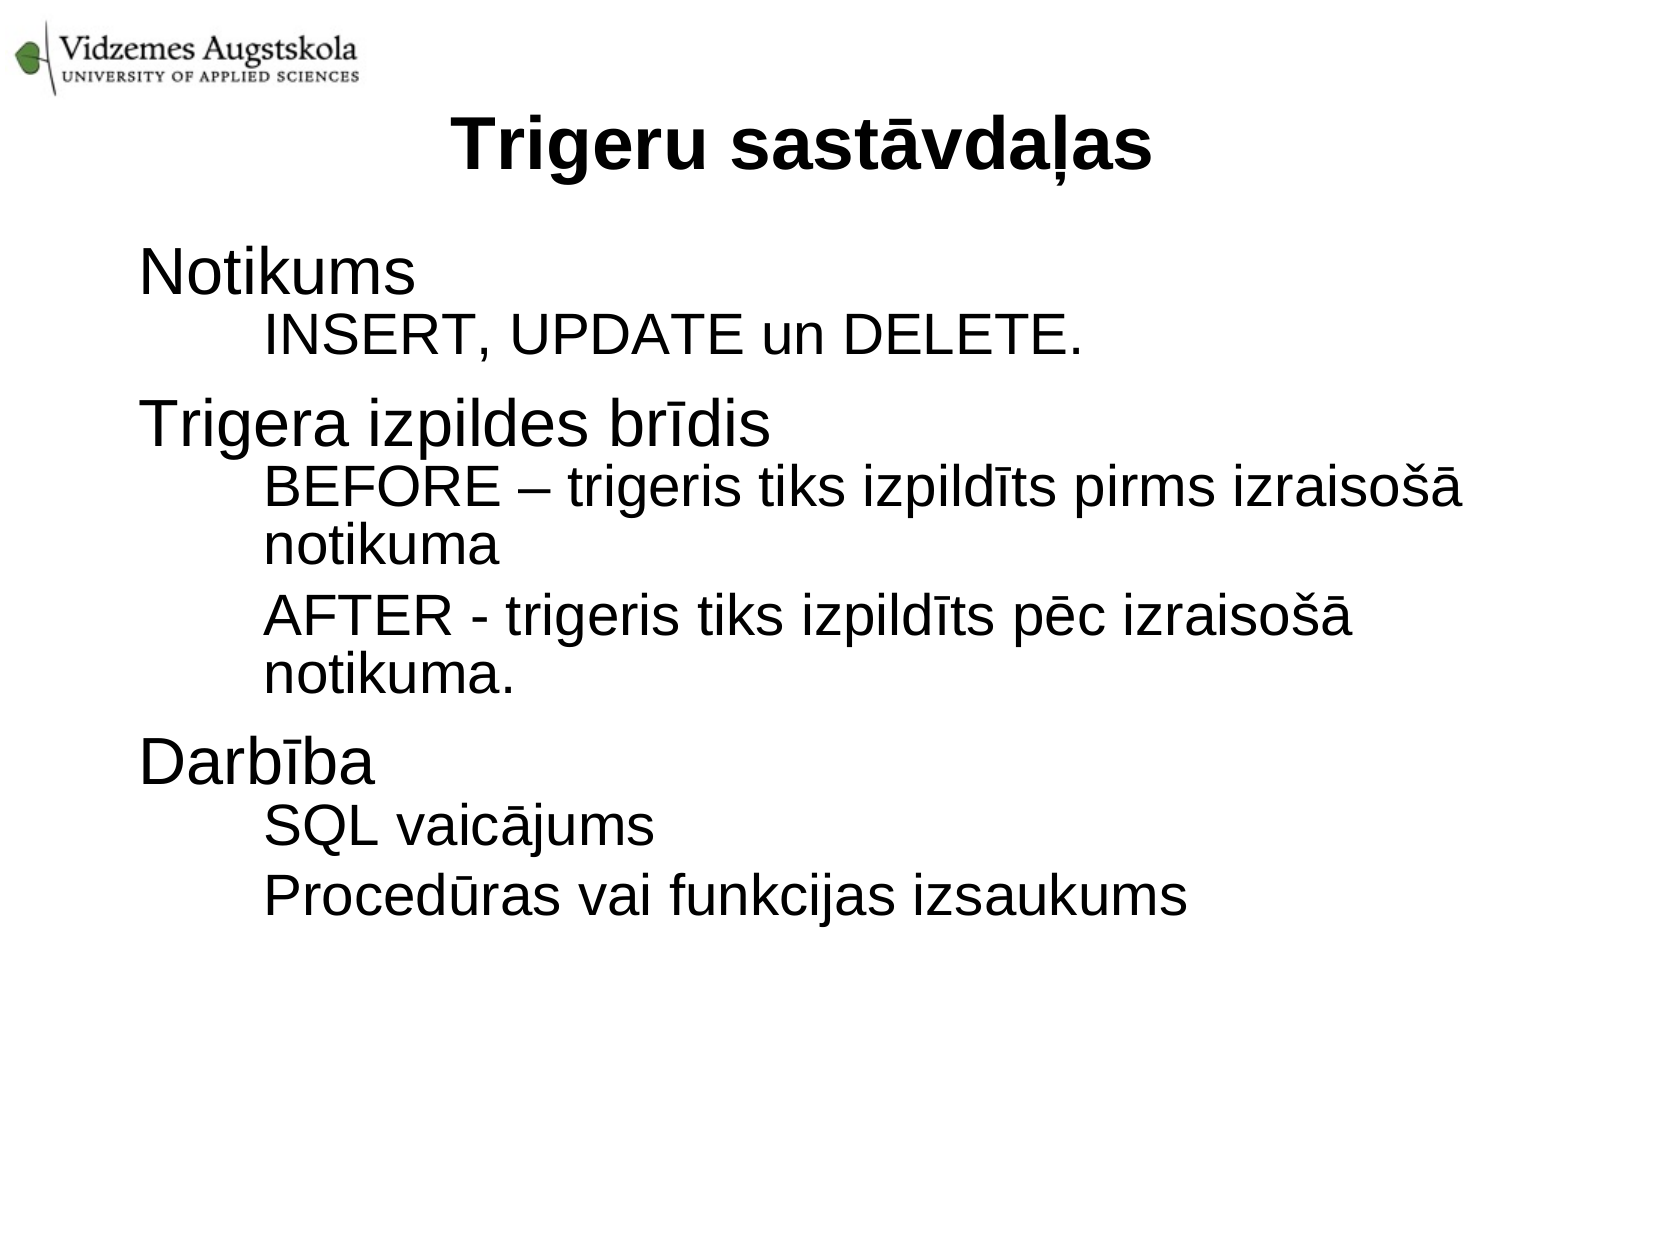

# Trigeru sastāvdaļas
Notikums
INSERT, UPDATE un DELETE.
Trigera izpildes brīdis
BEFORE – trigeris tiks izpildīts pirms izraisošā notikuma
AFTER - trigeris tiks izpildīts pēc izraisošā notikuma.
Darbība
SQL vaicājums
Procedūras vai funkcijas izsaukums